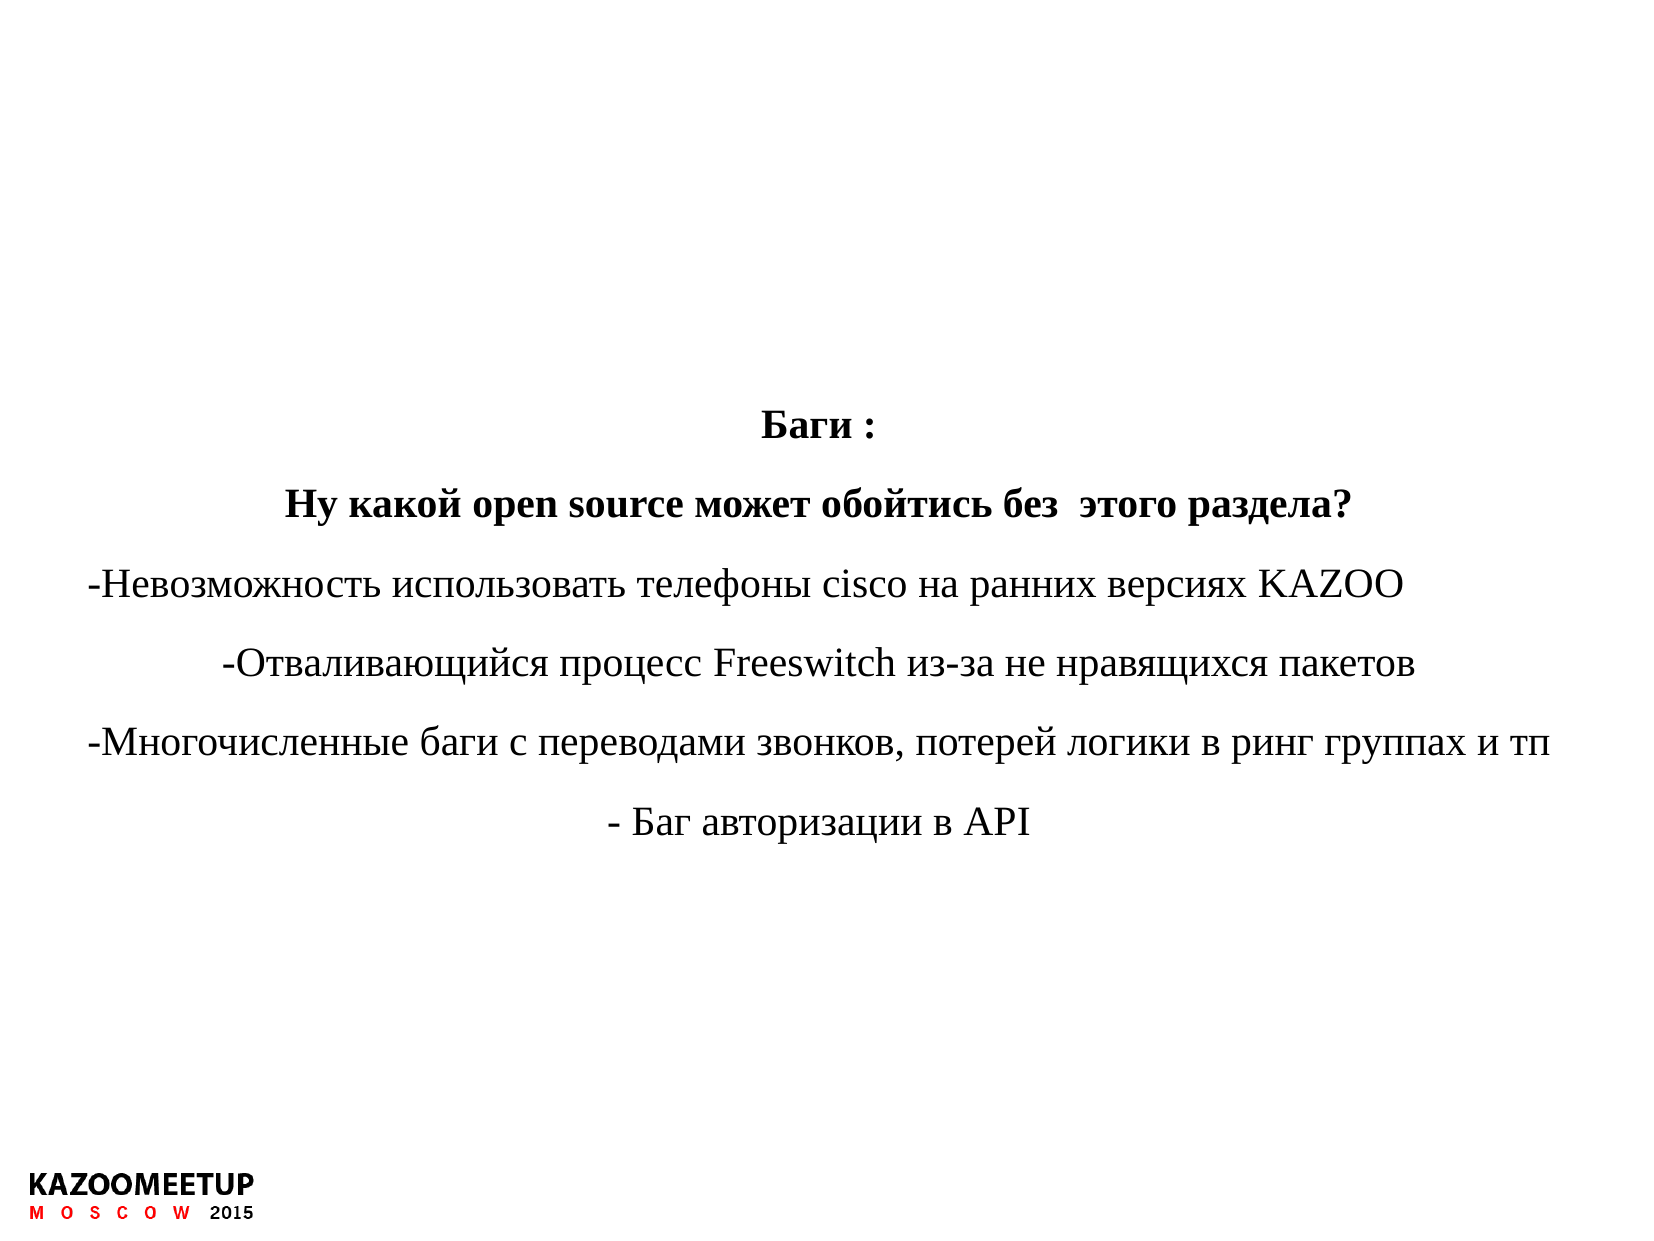

# Баги :
Ну какой open source может обойтись без этого раздела?
-Невозможность использовать телефоны cisco на ранних версиях KAZOO
-Отваливающийся процесс Freeswitch из-за не нравящихся пакетов
-Многочисленные баги с переводами звонков, потерей логики в ринг группах и тп
- Баг авторизации в API